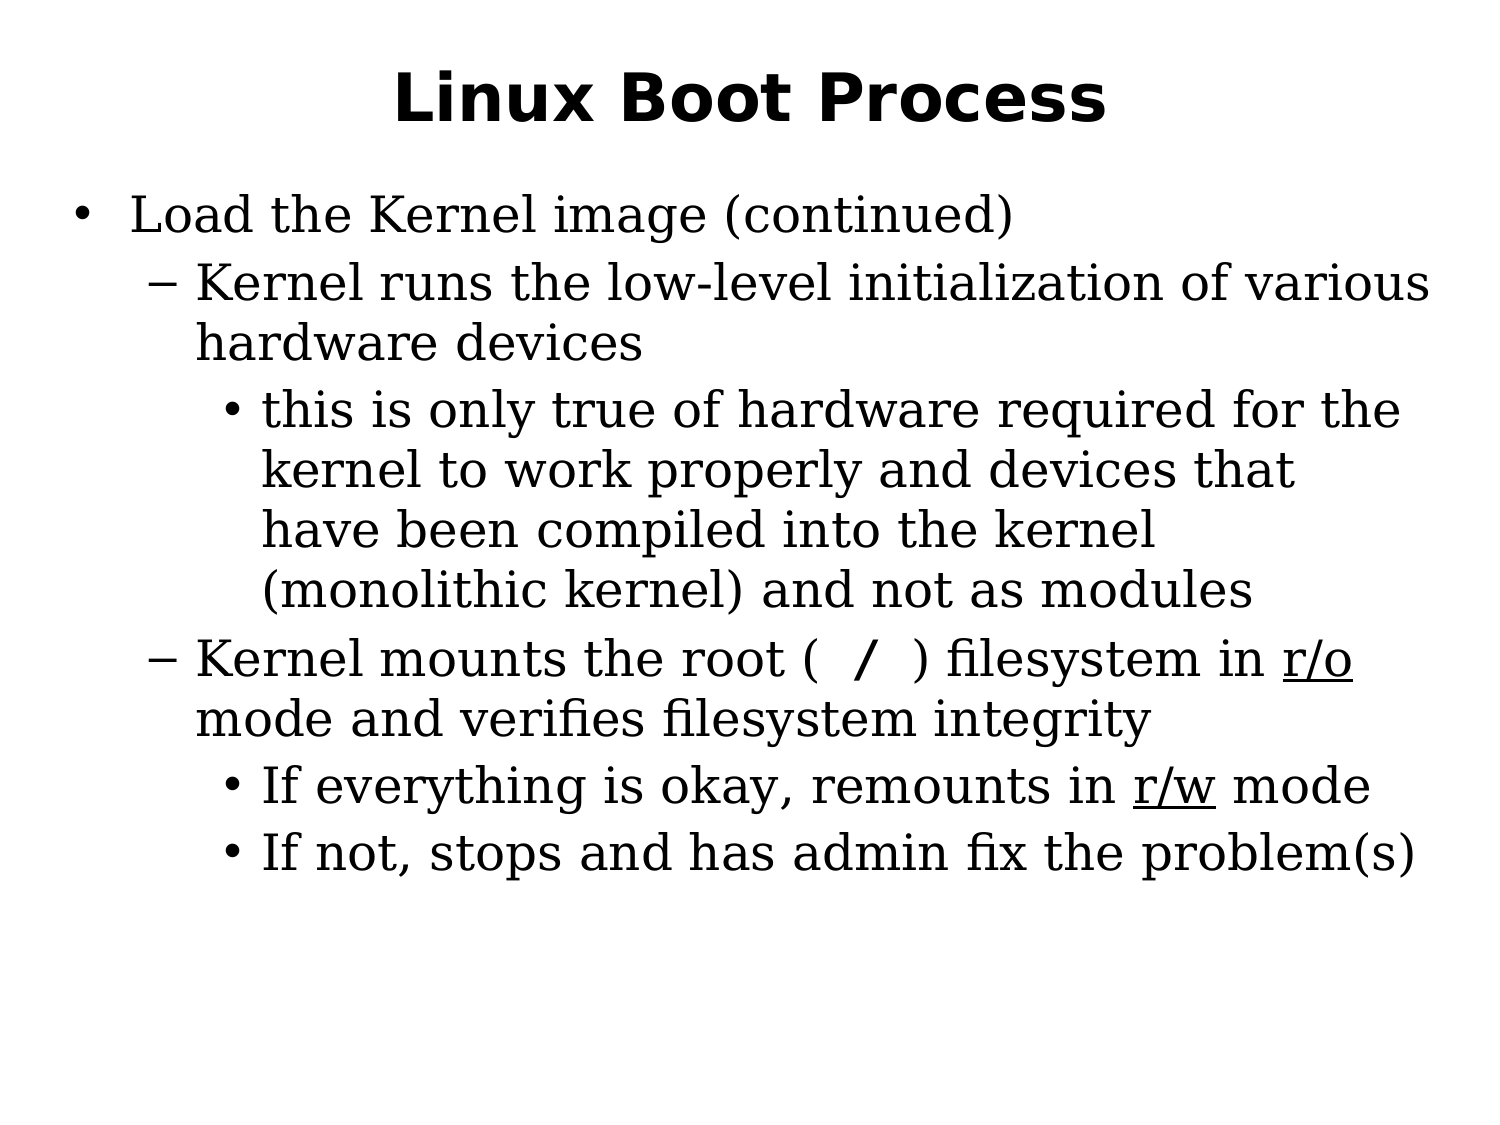

# Linux Boot Process
Load the Kernel image (continued)
Kernel runs the low-level initialization of various hardware devices
this is only true of hardware required for the kernel to work properly and devices that have been compiled into the kernel (monolithic kernel) and not as modules
Kernel mounts the root ( / ) filesystem in r/o mode and verifies filesystem integrity
If everything is okay, remounts in r/w mode
If not, stops and has admin fix the problem(s)